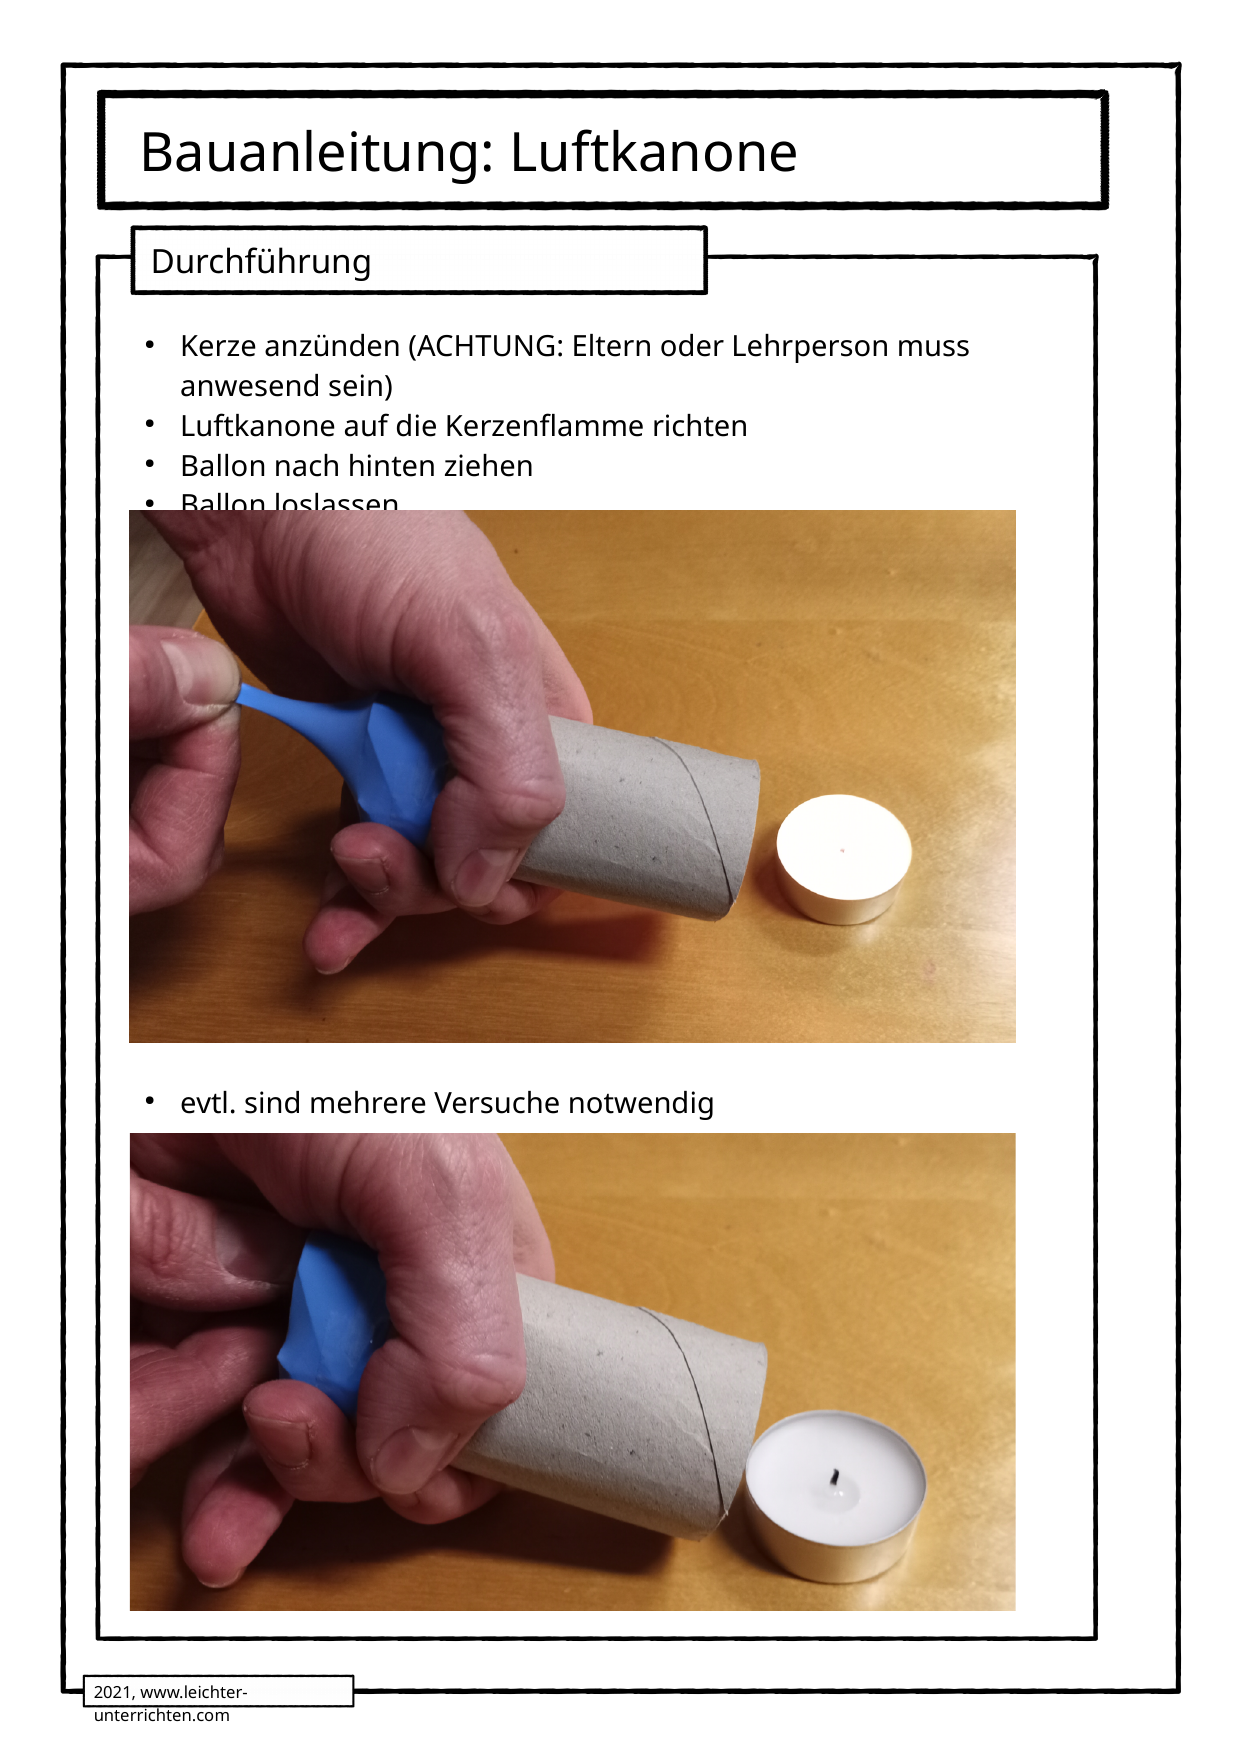

Bauanleitung: Luftkanone
Durchführung
Kerze anzünden (ACHTUNG: Eltern oder Lehrperson muss anwesend sein)
Luftkanone auf die Kerzenflamme richten
Ballon nach hinten ziehen
Ballon loslassen
evtl. sind mehrere Versuche notwendig
2021, www.leichter-unterrichten.com